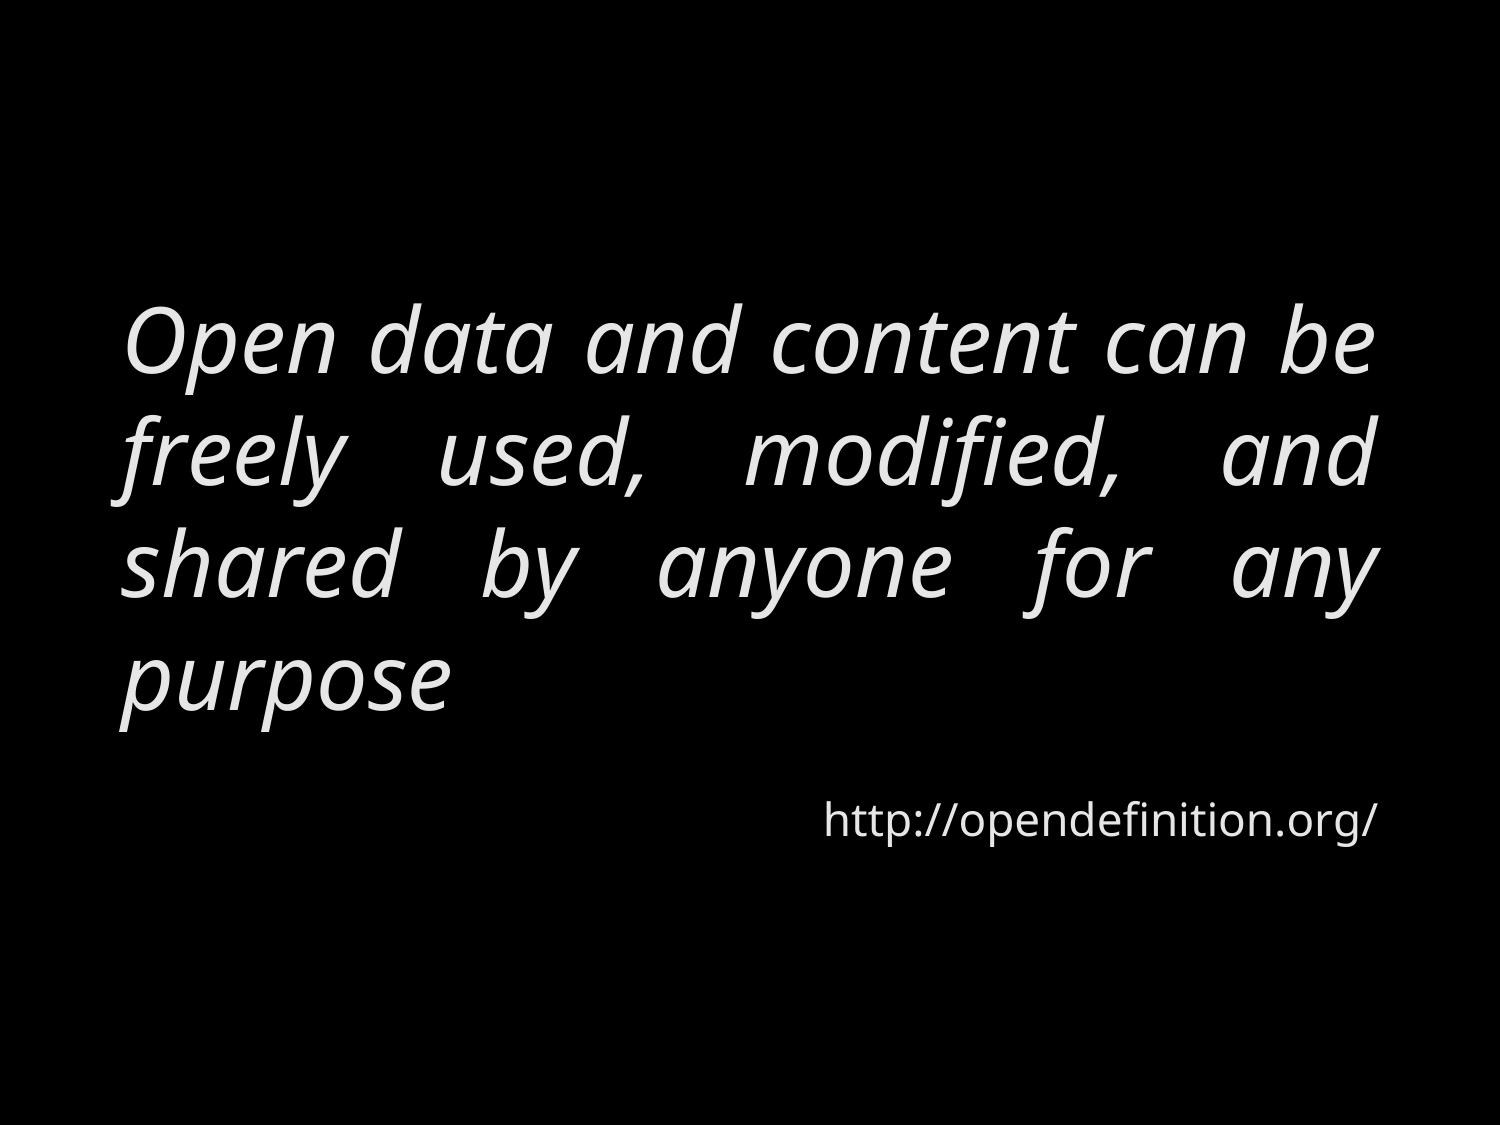

# Open data and content can be freely used, modified, and shared by anyone for any purpose
http://opendefinition.org/